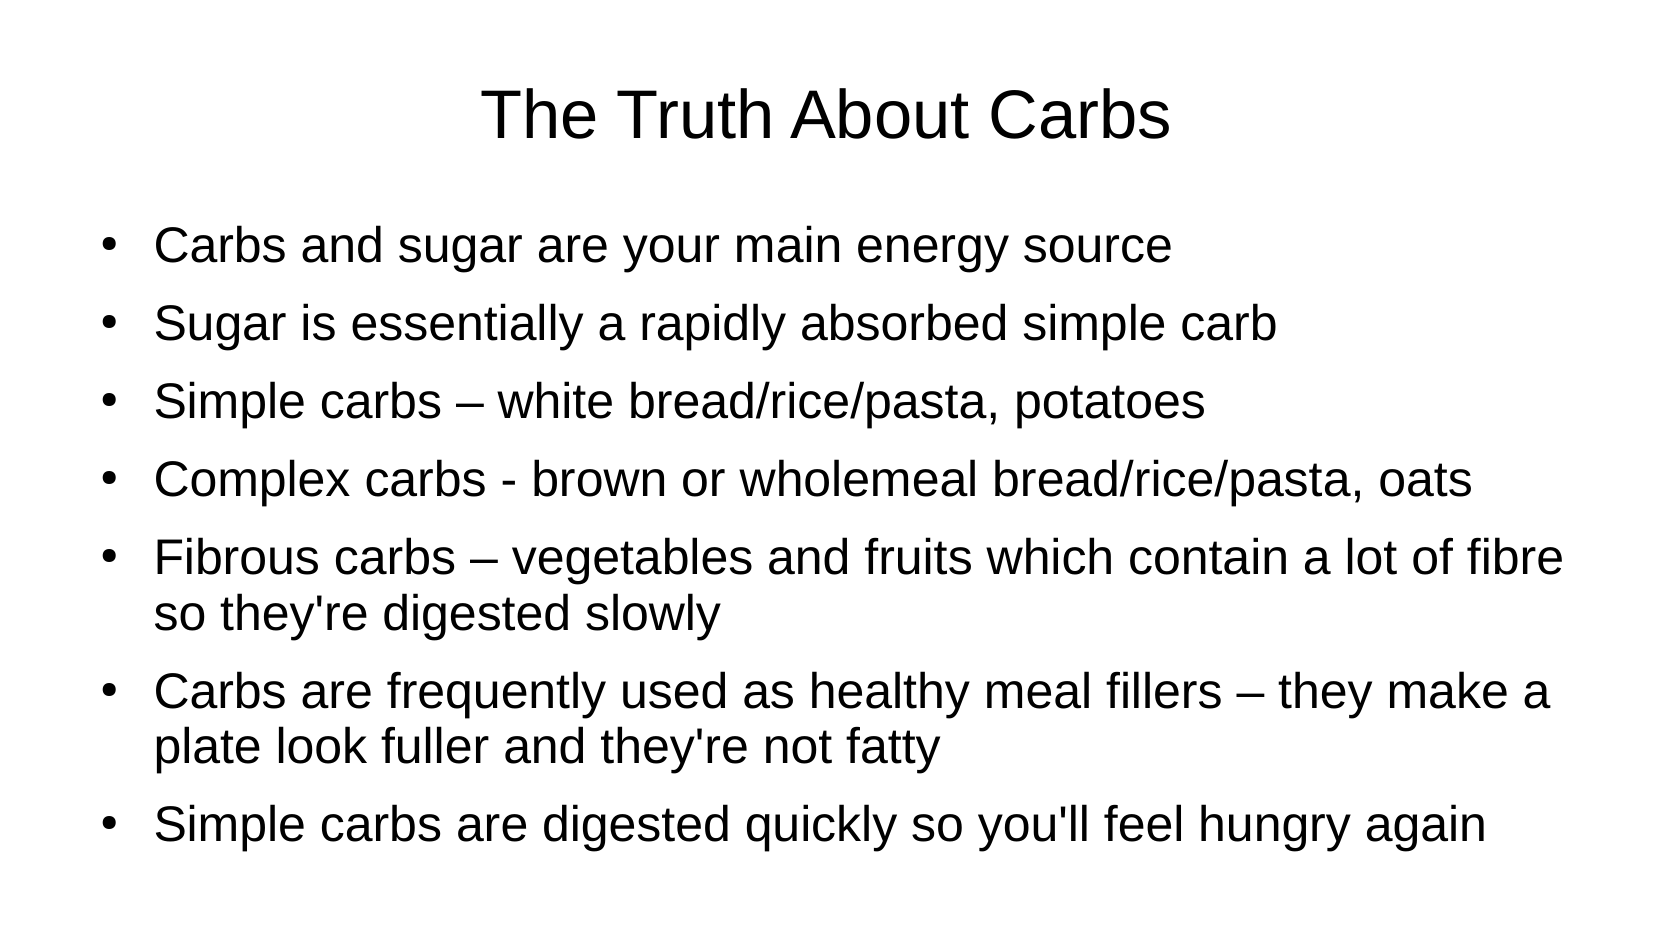

# The Truth About Carbs
Carbs and sugar are your main energy source
Sugar is essentially a rapidly absorbed simple carb
Simple carbs – white bread/rice/pasta, potatoes
Complex carbs - brown or wholemeal bread/rice/pasta, oats
Fibrous carbs – vegetables and fruits which contain a lot of fibre so they're digested slowly
Carbs are frequently used as healthy meal fillers – they make a plate look fuller and they're not fatty
Simple carbs are digested quickly so you'll feel hungry again